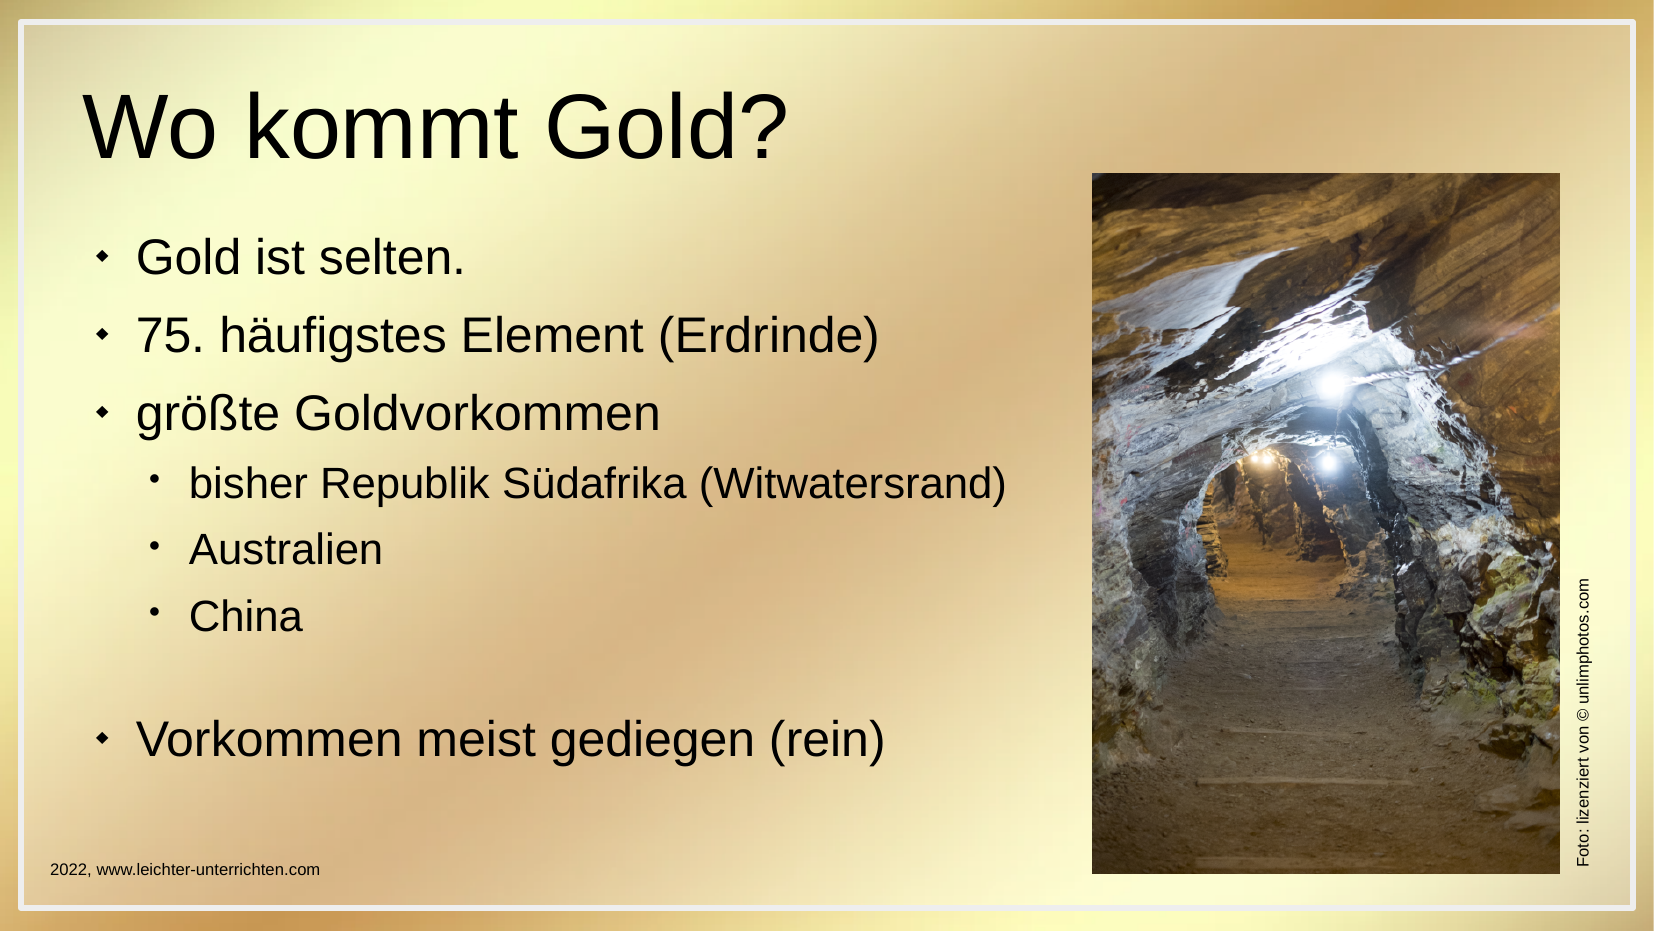

# Wo kommt Gold?
Gold ist selten.
75. häufigstes Element (Erdrinde)
größte Goldvorkommen
bisher Republik Südafrika (Witwatersrand)
Australien
China
Vorkommen meist gediegen (rein)
Foto: lizenziert von © unlimphotos.com